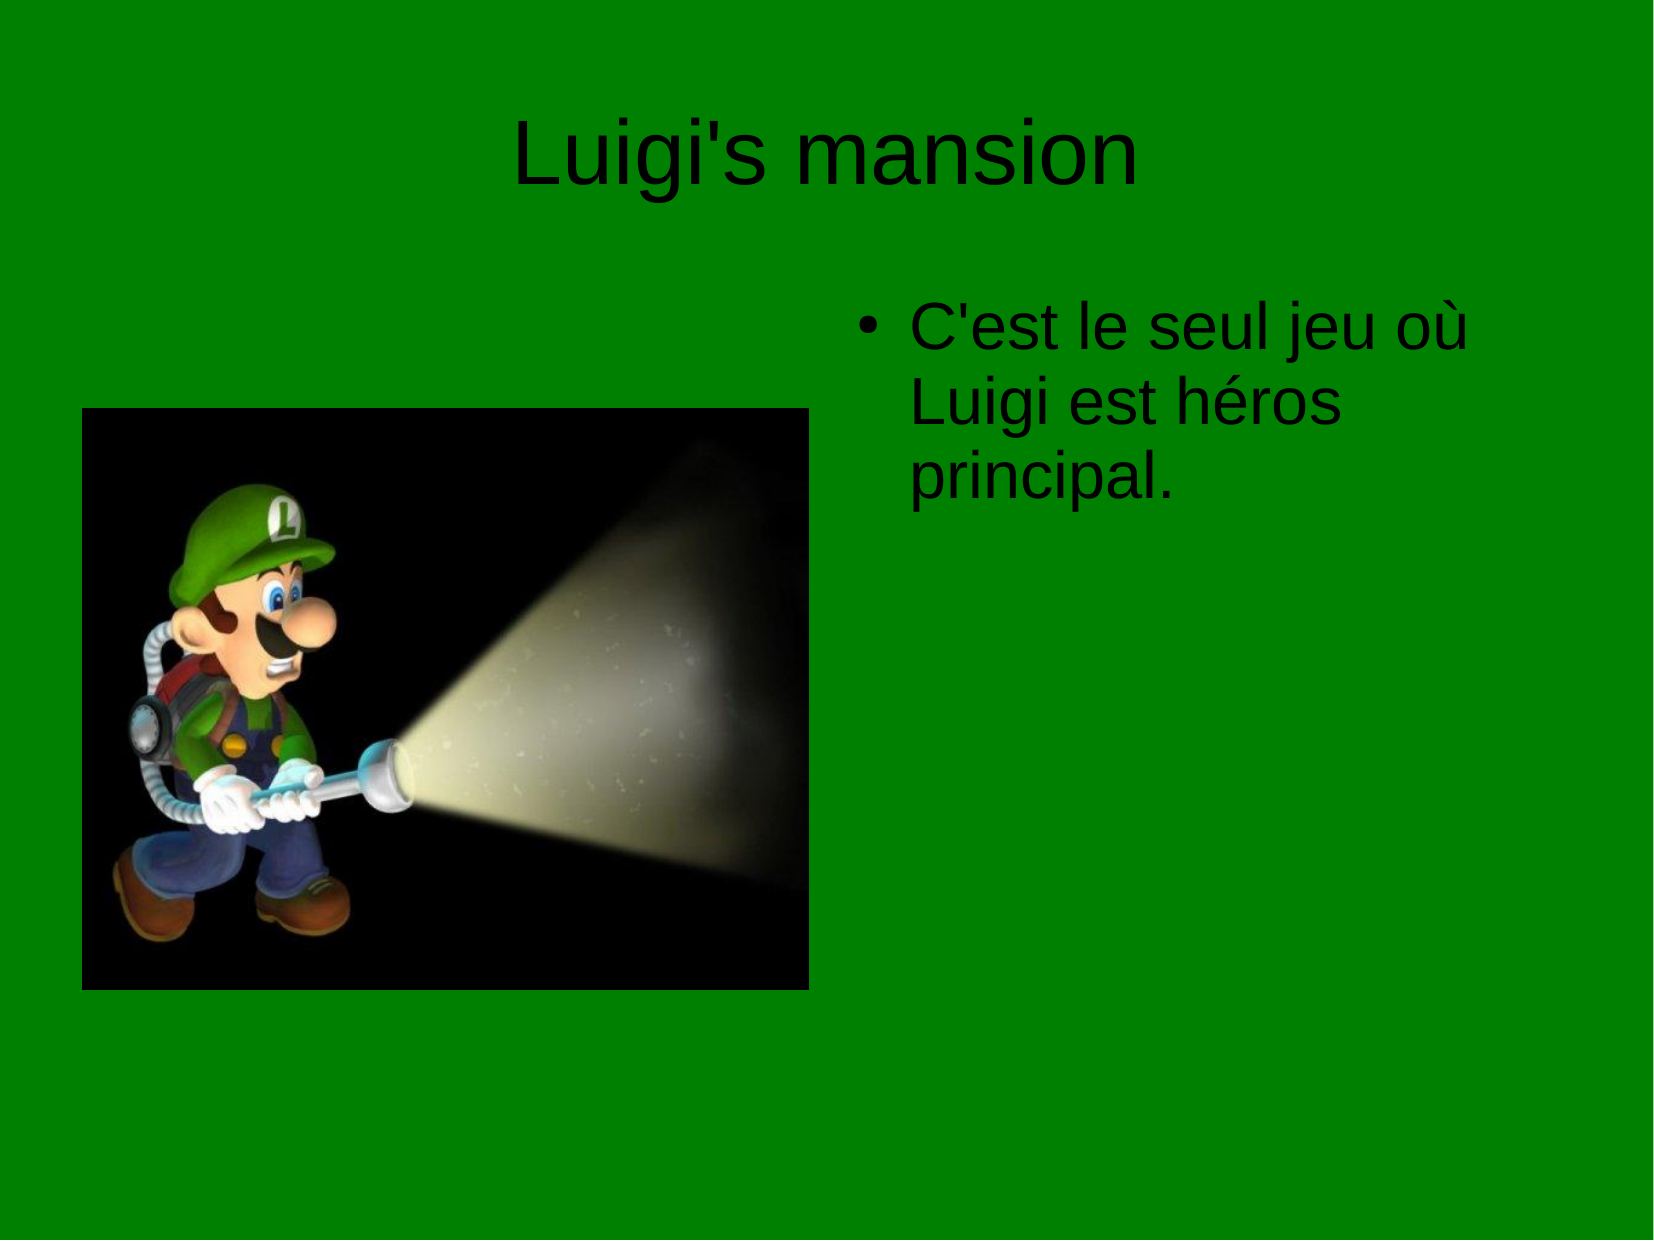

# Luigi's mansion
C'est le seul jeu où Luigi est héros principal.